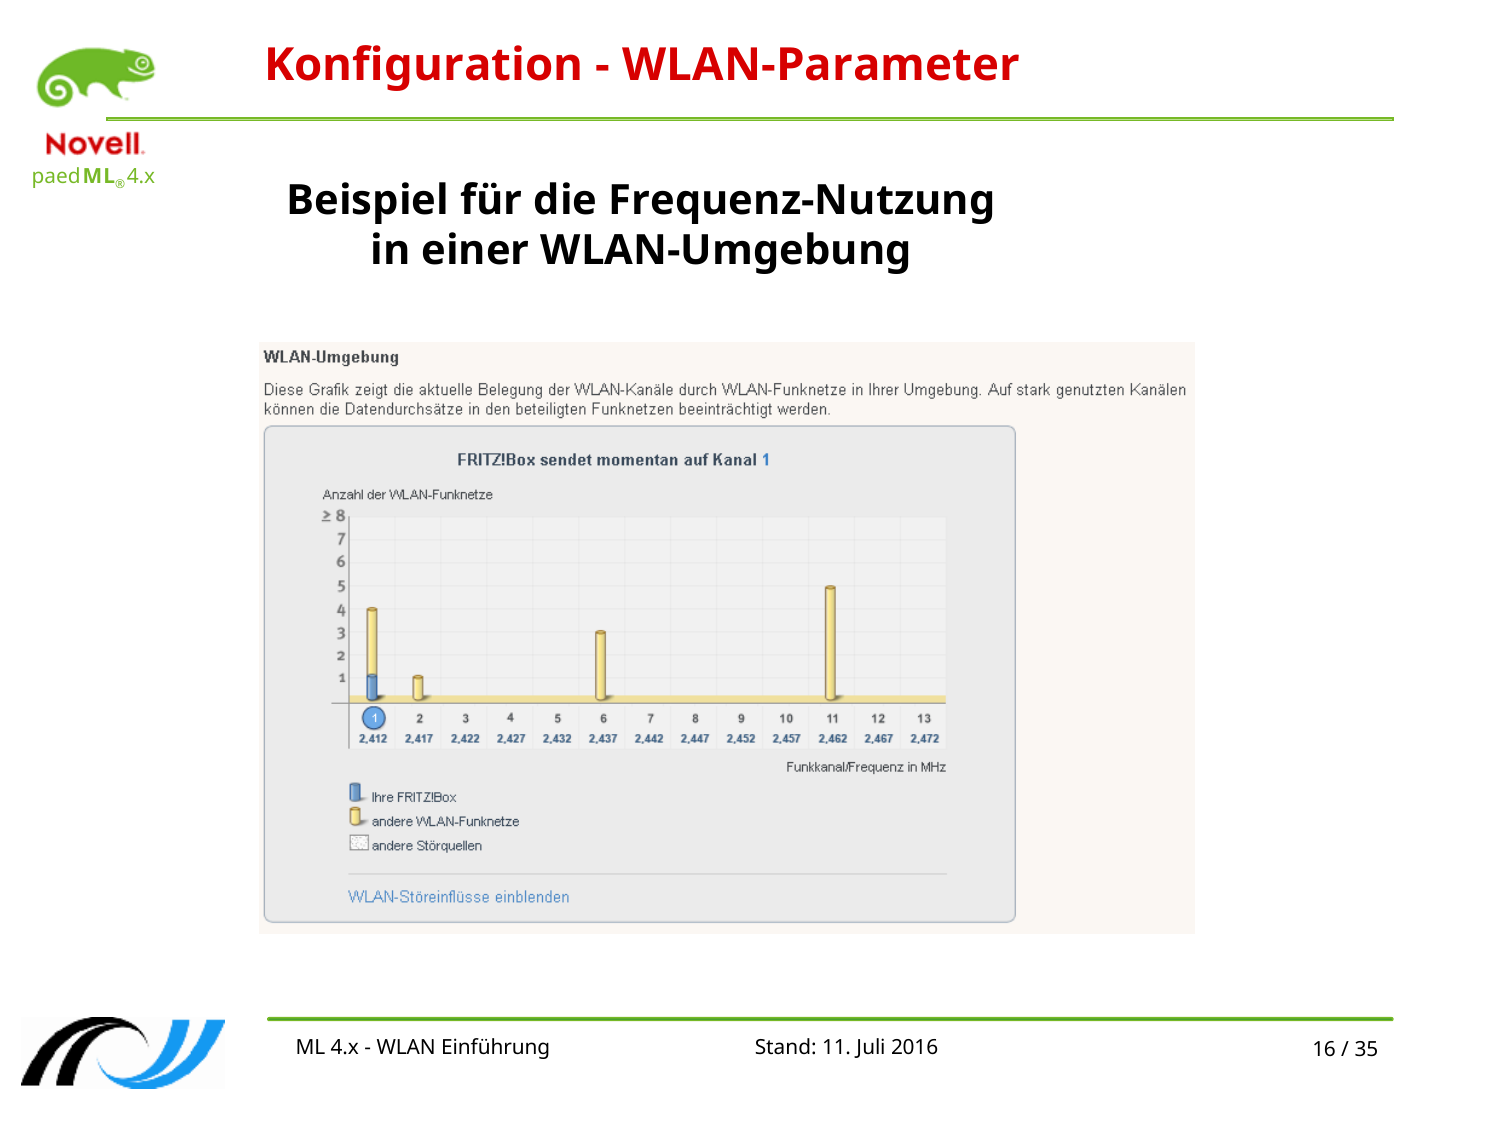

# Konfiguration - WLAN-Parameter
Beispiel für die Frequenz-Nutzung
in einer WLAN-Umgebung
ML 4.x - WLAN Einführung
11. Juli 2016
16